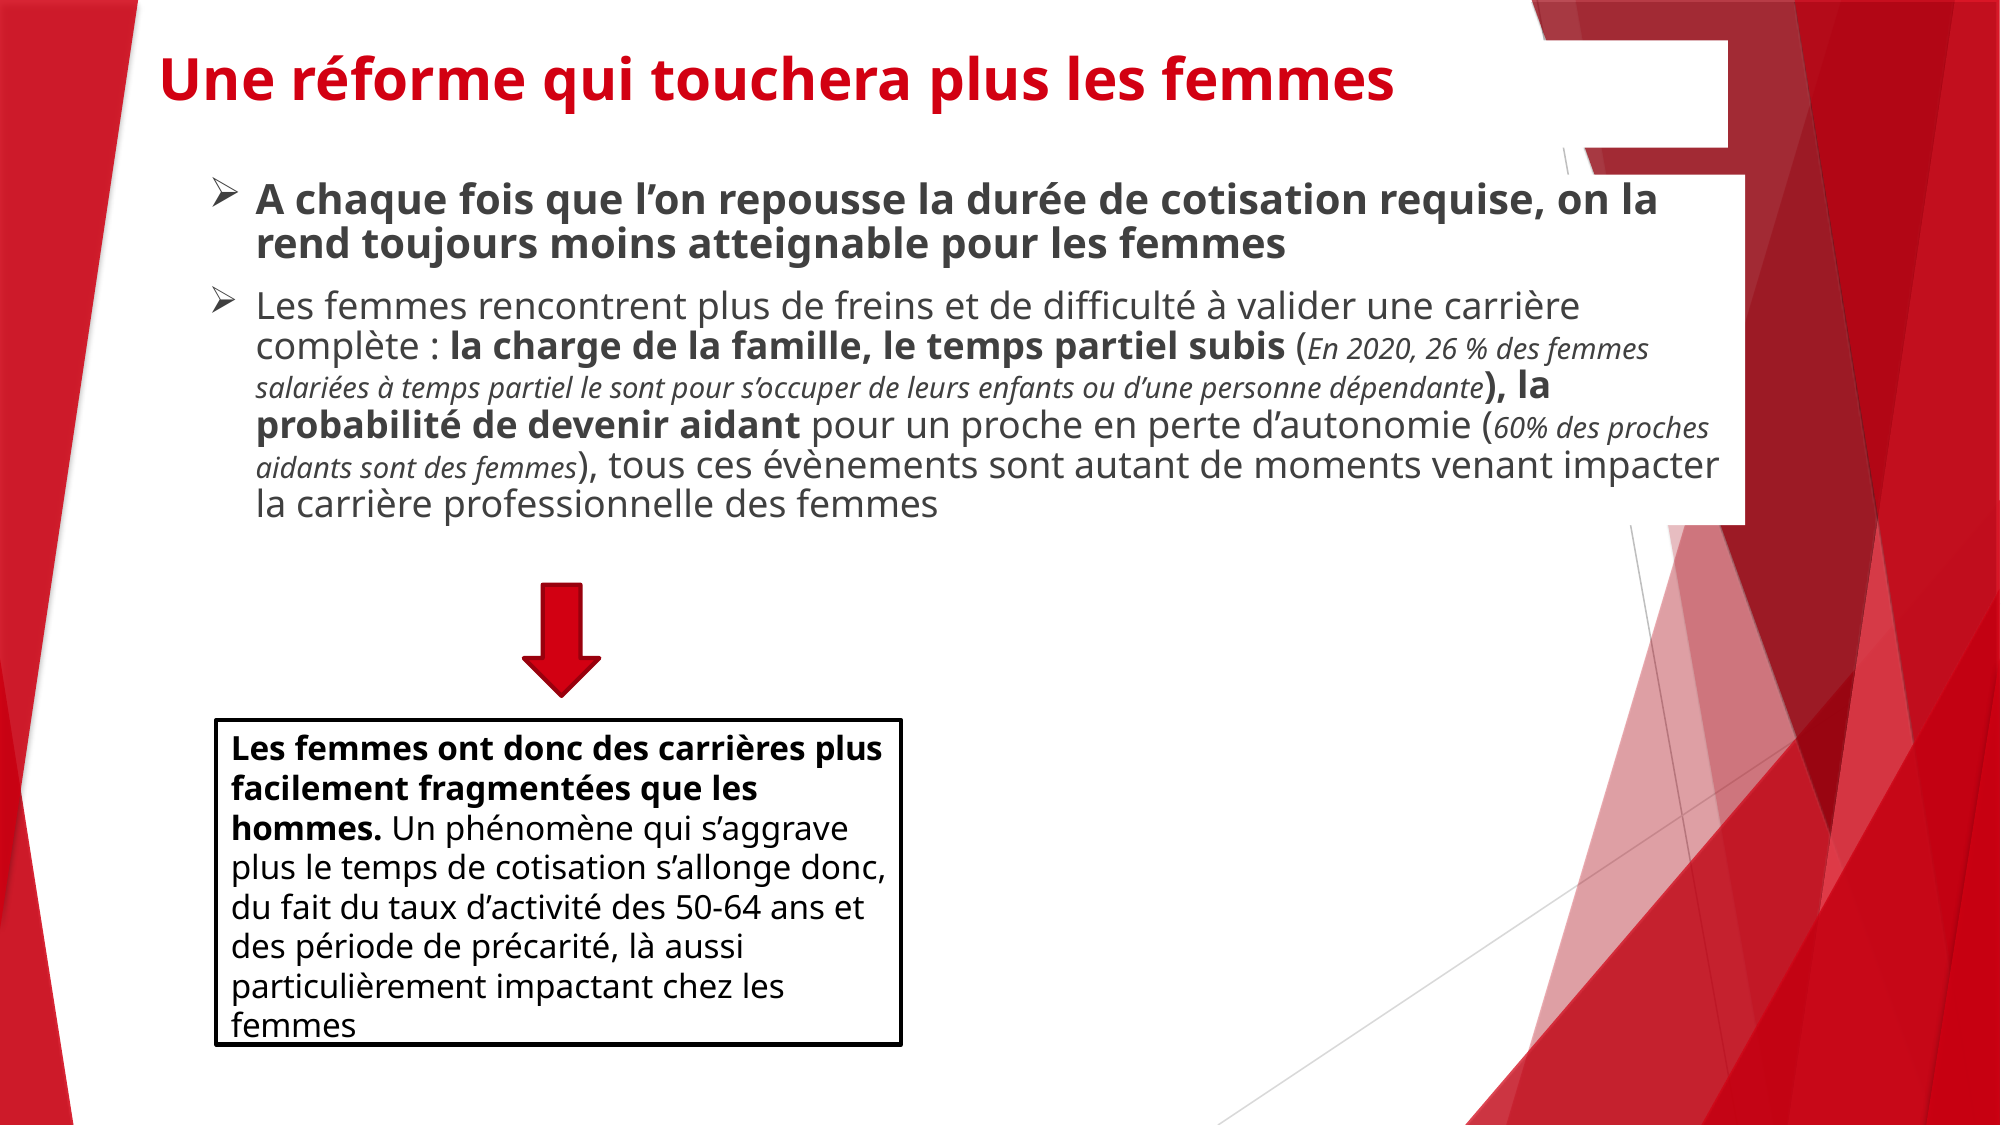

# Une réforme qui touchera plus les femmes
A chaque fois que l’on repousse la durée de cotisation requise, on la rend toujours moins atteignable pour les femmes
Les femmes rencontrent plus de freins et de difficulté à valider une carrière complète : la charge de la famille, le temps partiel subis (En 2020, 26 % des femmes salariées à temps partiel le sont pour s’occuper de leurs enfants ou d’une personne dépendante), la probabilité de devenir aidant pour un proche en perte d’autonomie (60% des proches aidants sont des femmes), tous ces évènements sont autant de moments venant impacter la carrière professionnelle des femmes
Les femmes ont donc des carrières plus facilement fragmentées que les hommes. Un phénomène qui s’aggrave plus le temps de cotisation s’allonge donc, du fait du taux d’activité des 50-64 ans et des période de précarité, là aussi particulièrement impactant chez les femmes